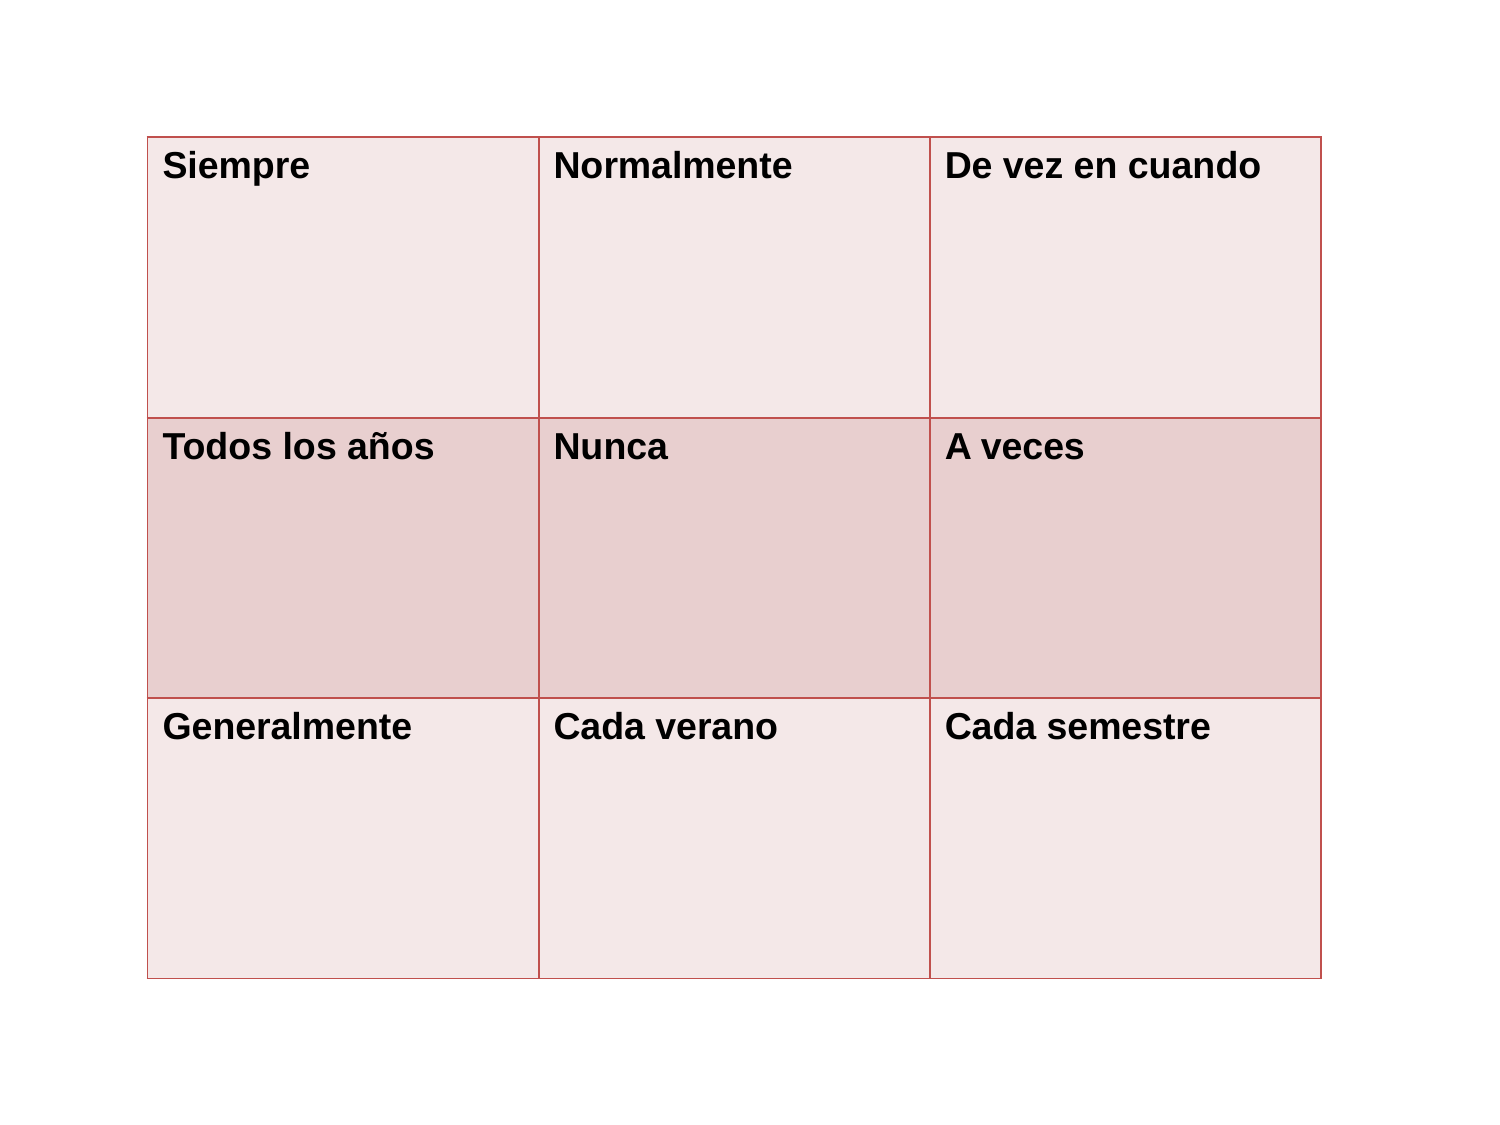

| Siempre | Normalmente | De vez en cuando |
| --- | --- | --- |
| Todos los años | Nunca | A veces |
| Generalmente | Cada verano | Cada semestre |